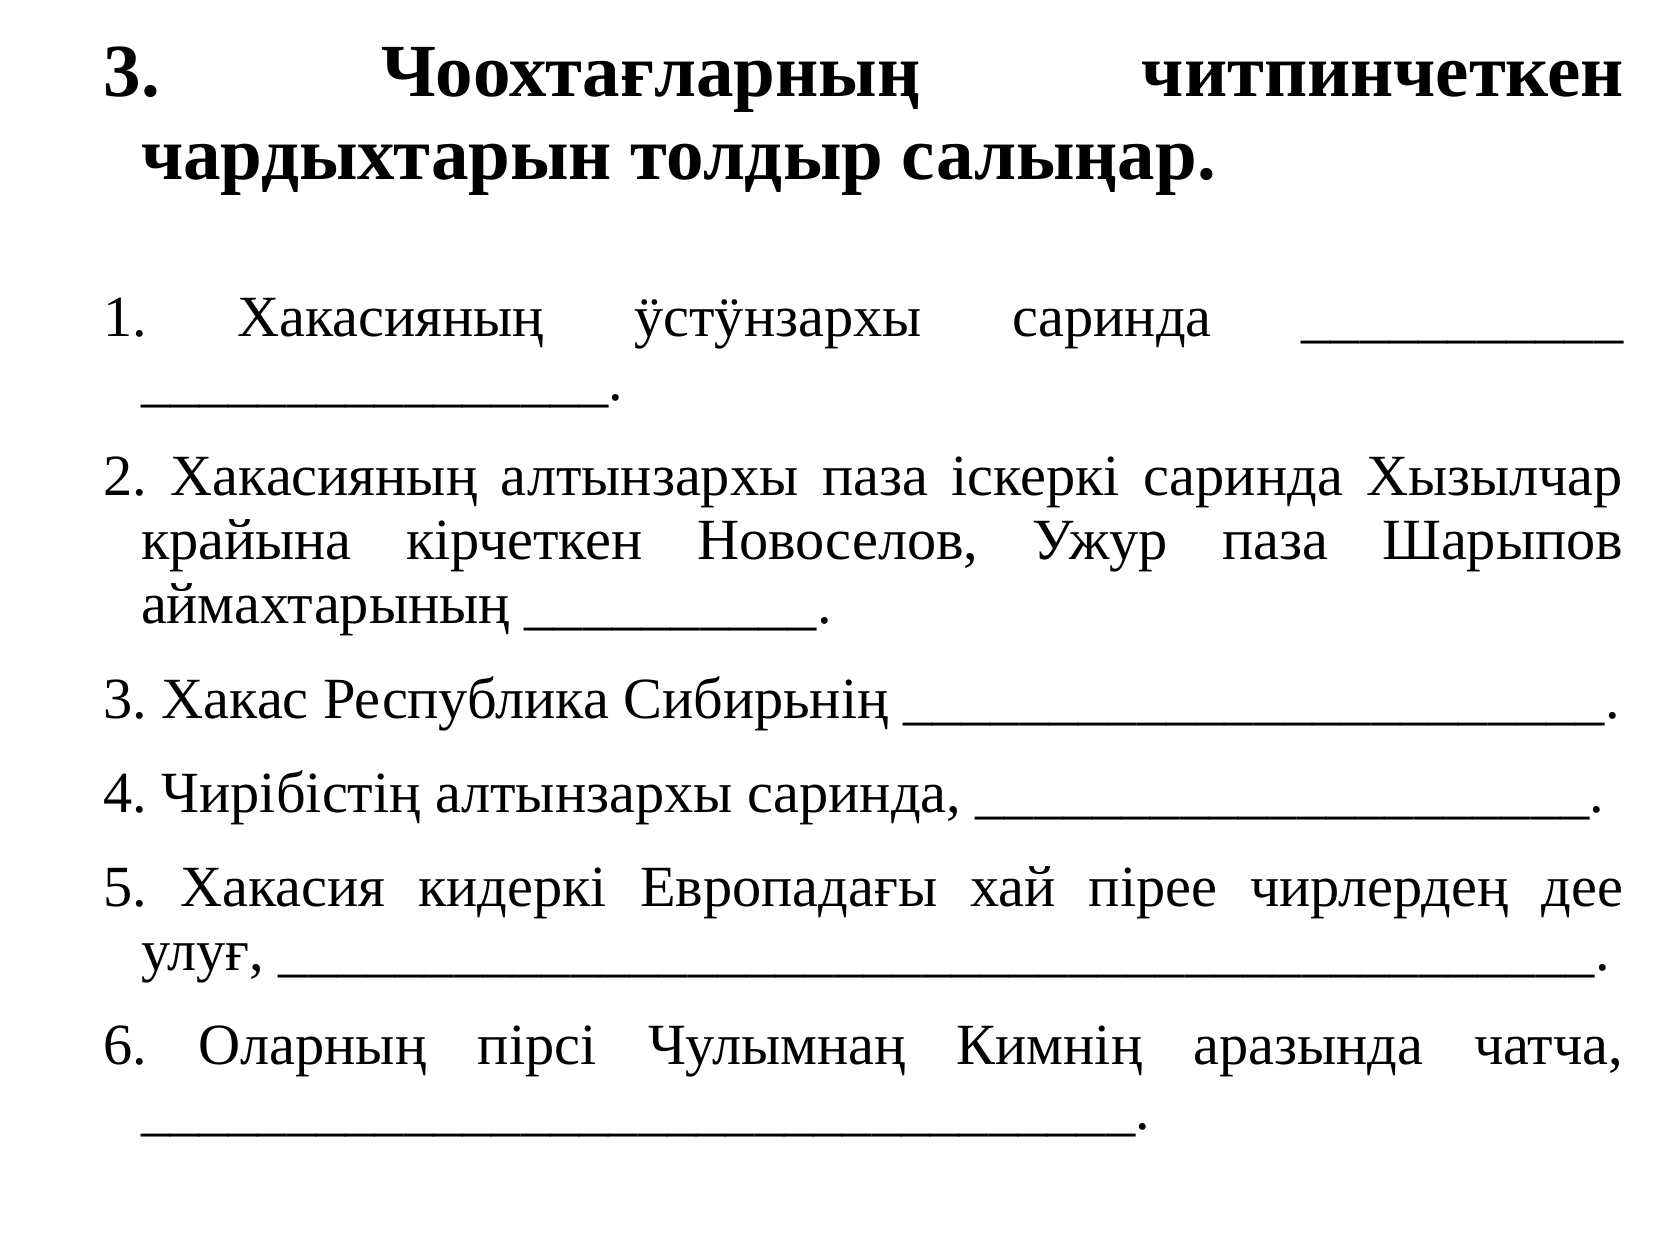

# 3. Чоохтағларның читпинчеткен чардыхтарын толдыр салыңар.
1. Хакасияның ӱстӱнзархы саринда ___________ ________________.
2. Хакасияның алтынзархы паза iскеркi саринда Хызылчар крайына кiрчеткен Новоселов, Ужур паза Шарыпов аймахтарының __________.
3. Хакас Республика Сибирьнiң ________________________.
4. Чирiбiстiң алтынзархы саринда, _____________________.
5. Хакасия кидеркi Европадағы хай пiрее чирлердең дее улуғ, _____________________________________________.
6. Оларның пiрсi Чулымнаң Кимнiң аразында чатча, __________________________________.